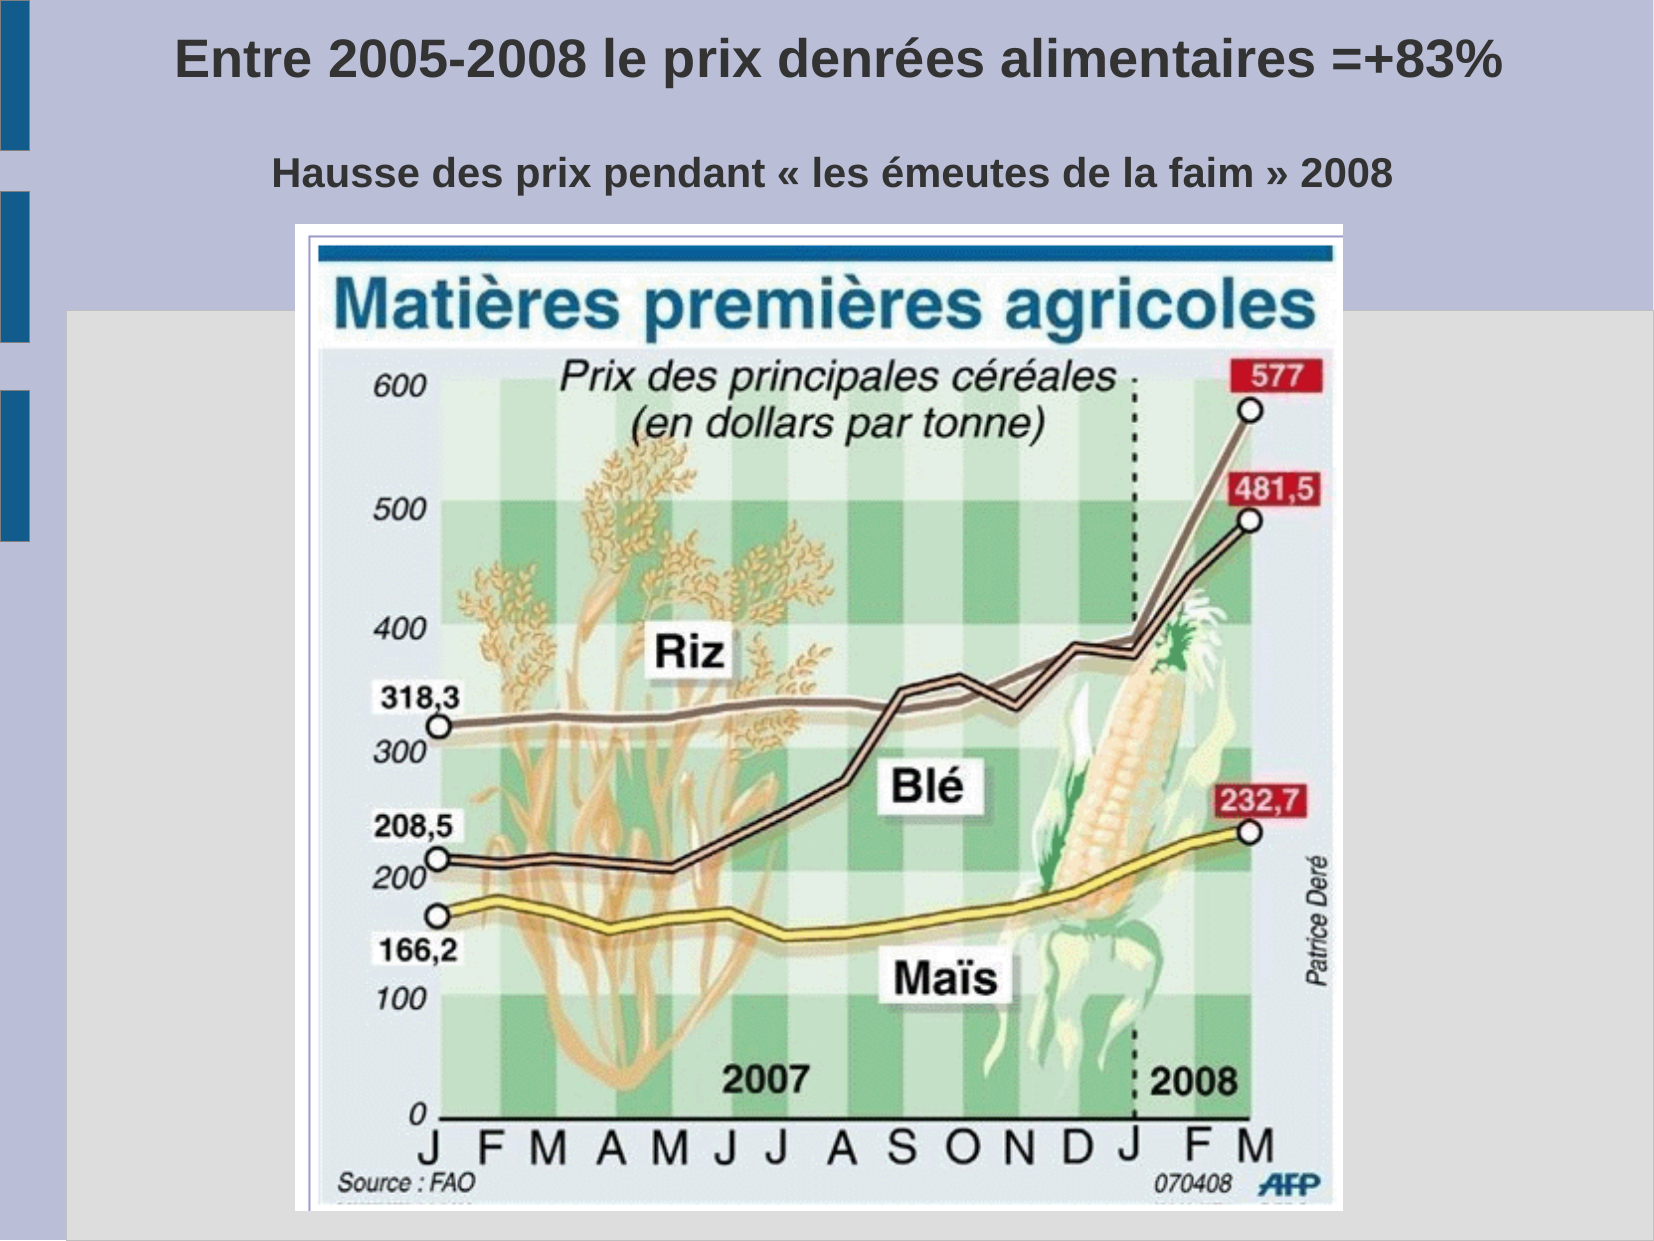

# Entre 2005-2008 le prix denrées alimentaires =+83% Hausse des prix pendant « les émeutes de la faim » 2008